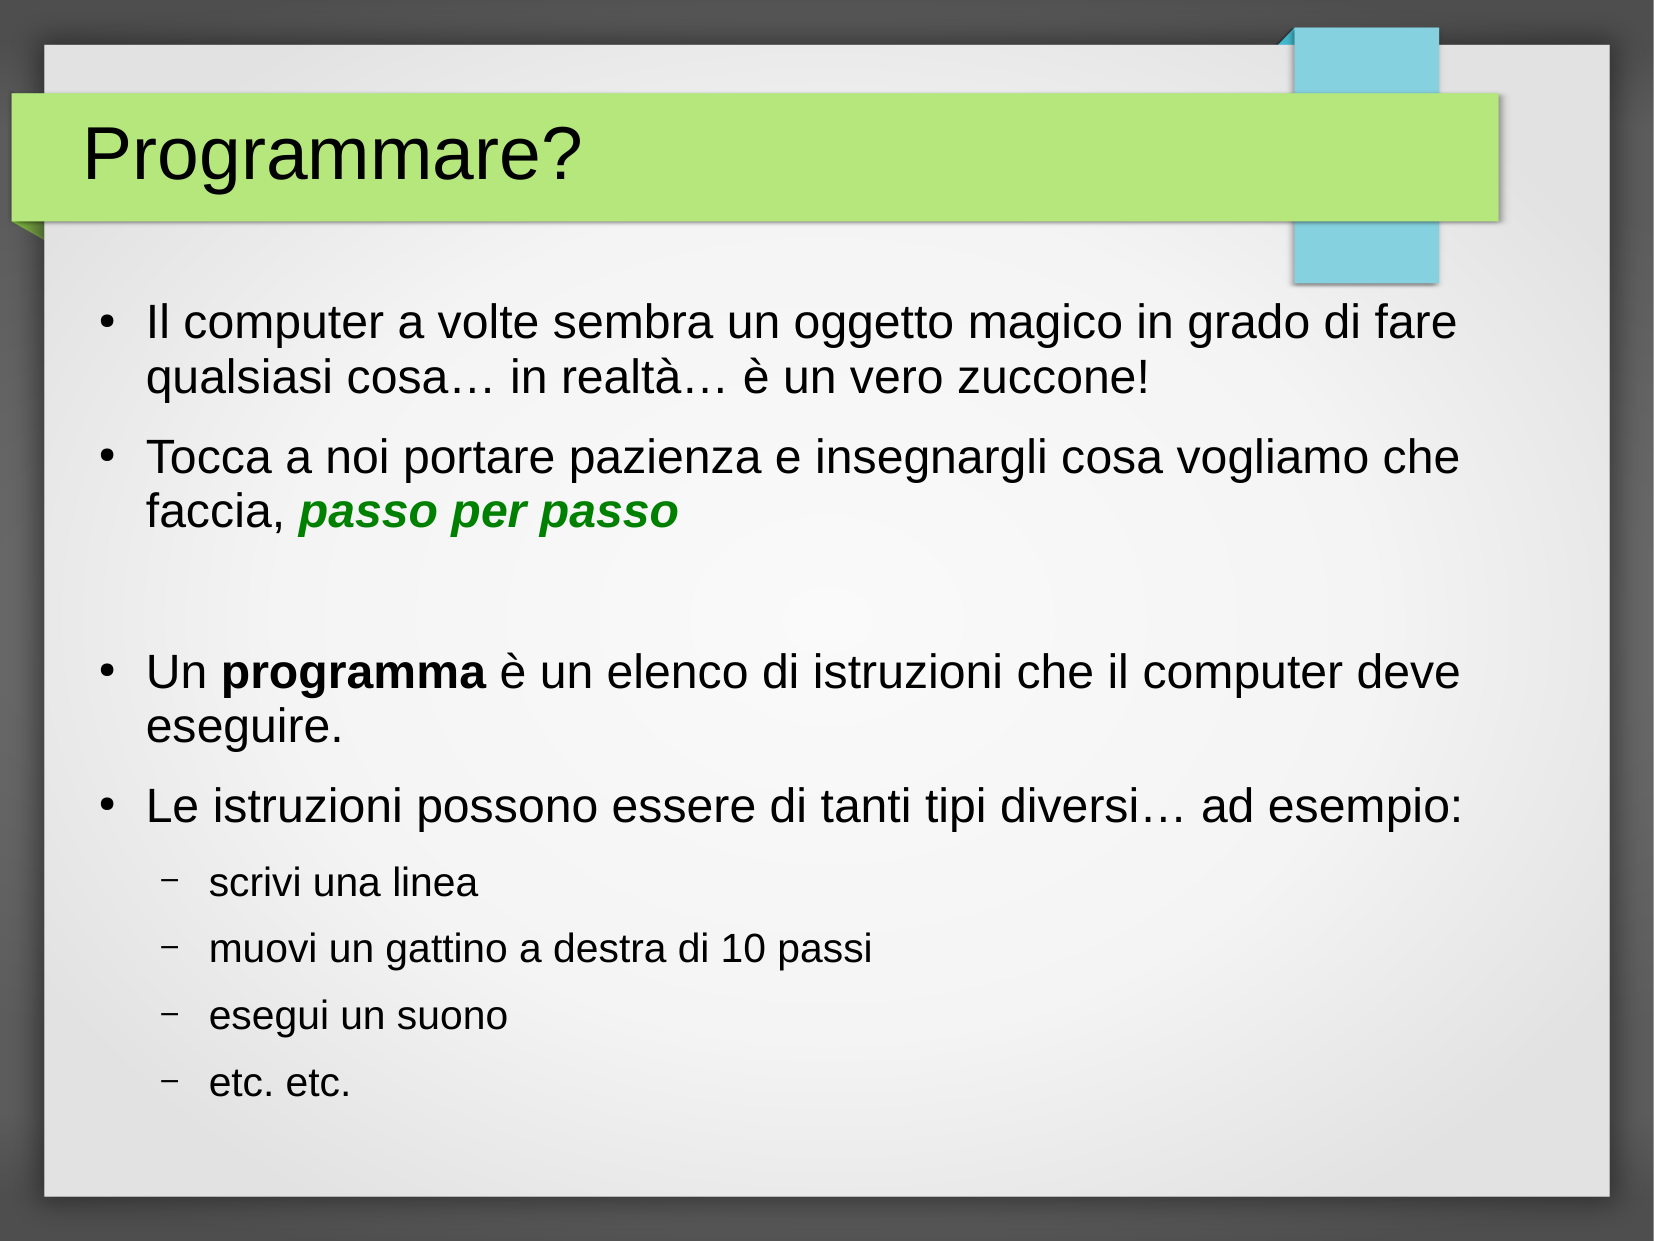

# Programmare?
Il computer a volte sembra un oggetto magico in grado di fare qualsiasi cosa… in realtà… è un vero zuccone!
Tocca a noi portare pazienza e insegnargli cosa vogliamo che faccia, passo per passo
Un programma è un elenco di istruzioni che il computer deve eseguire.
Le istruzioni possono essere di tanti tipi diversi… ad esempio:
scrivi una linea
muovi un gattino a destra di 10 passi
esegui un suono
etc. etc.